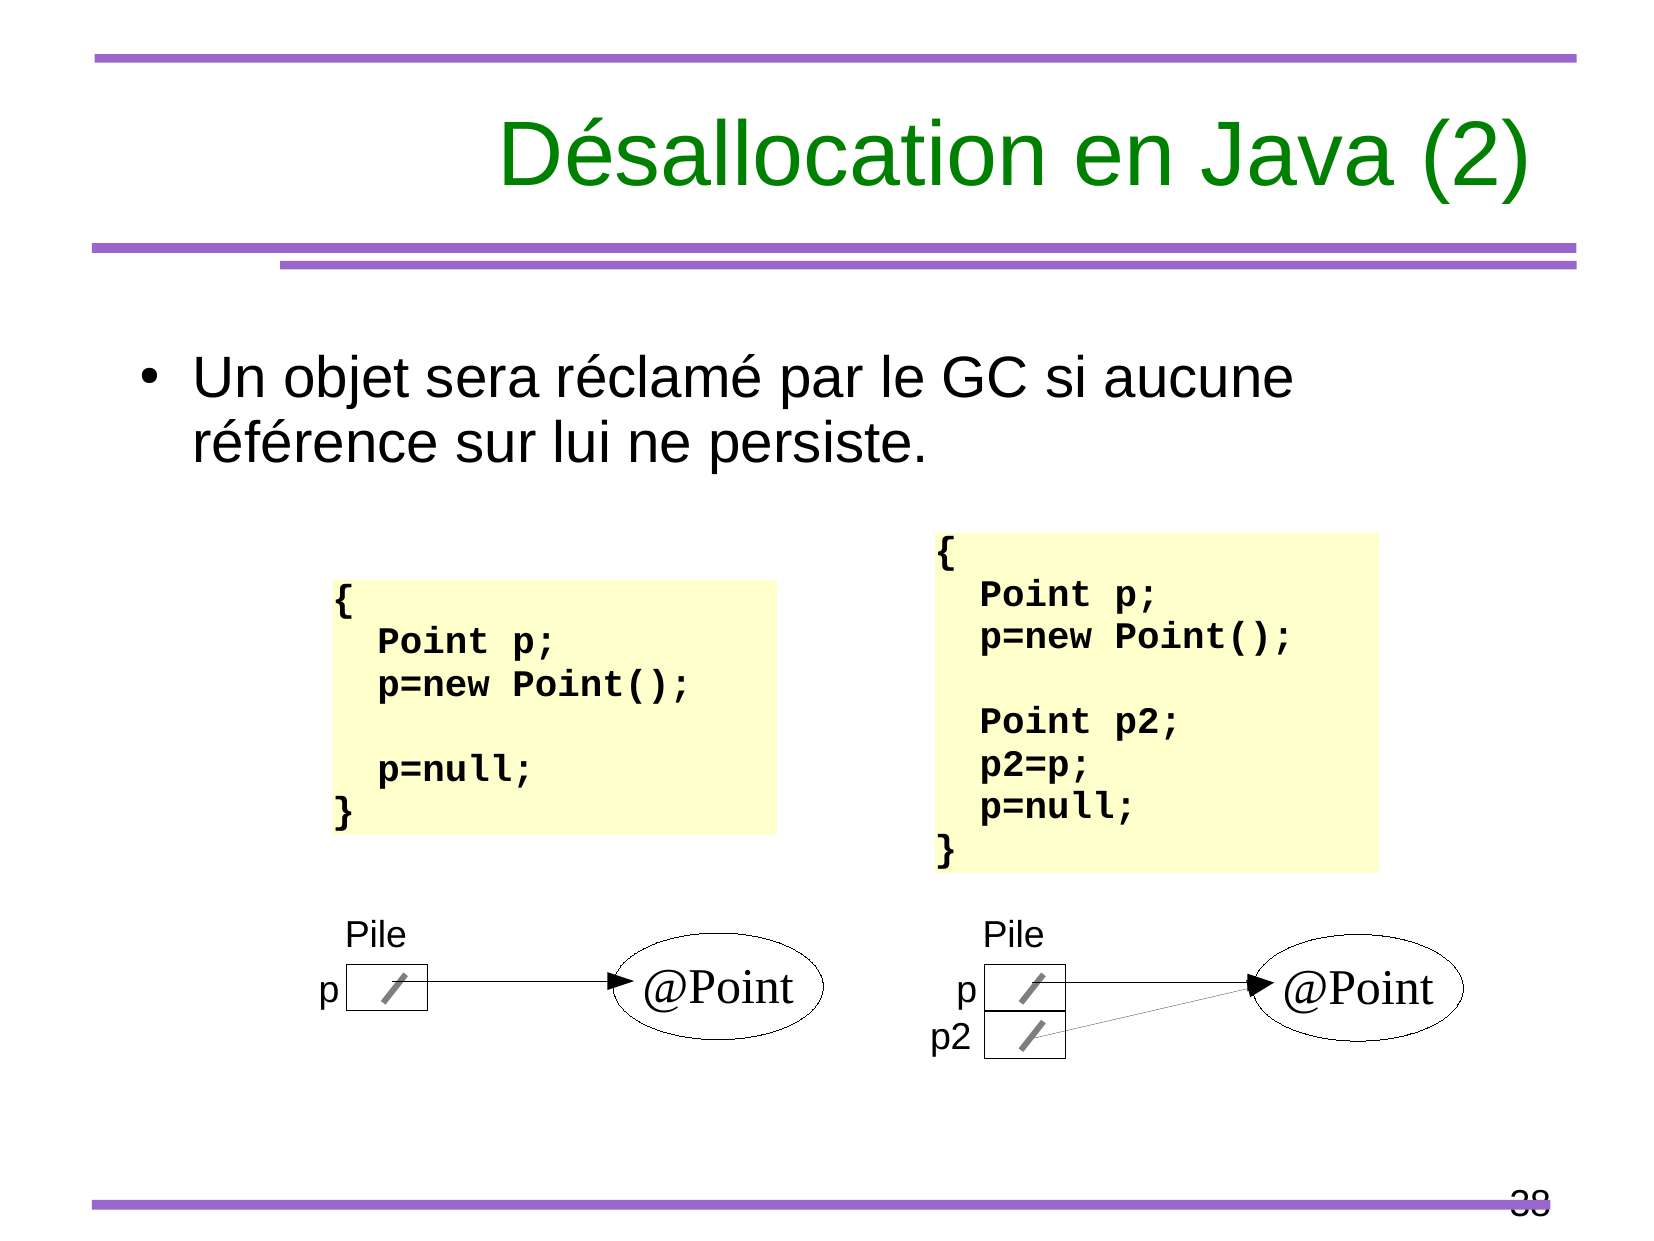

# Désallocation en Java (2)
Un objet sera réclamé par le GC si aucune référence sur lui ne persiste.
{
 Point p;
 p=new Point();
 Point p2;
 p2=p;
 p=null;
}
{
 Point p;
 p=new Point();
 p=null;
}
Pile
Pile
@Point
@Point
p
p
p2